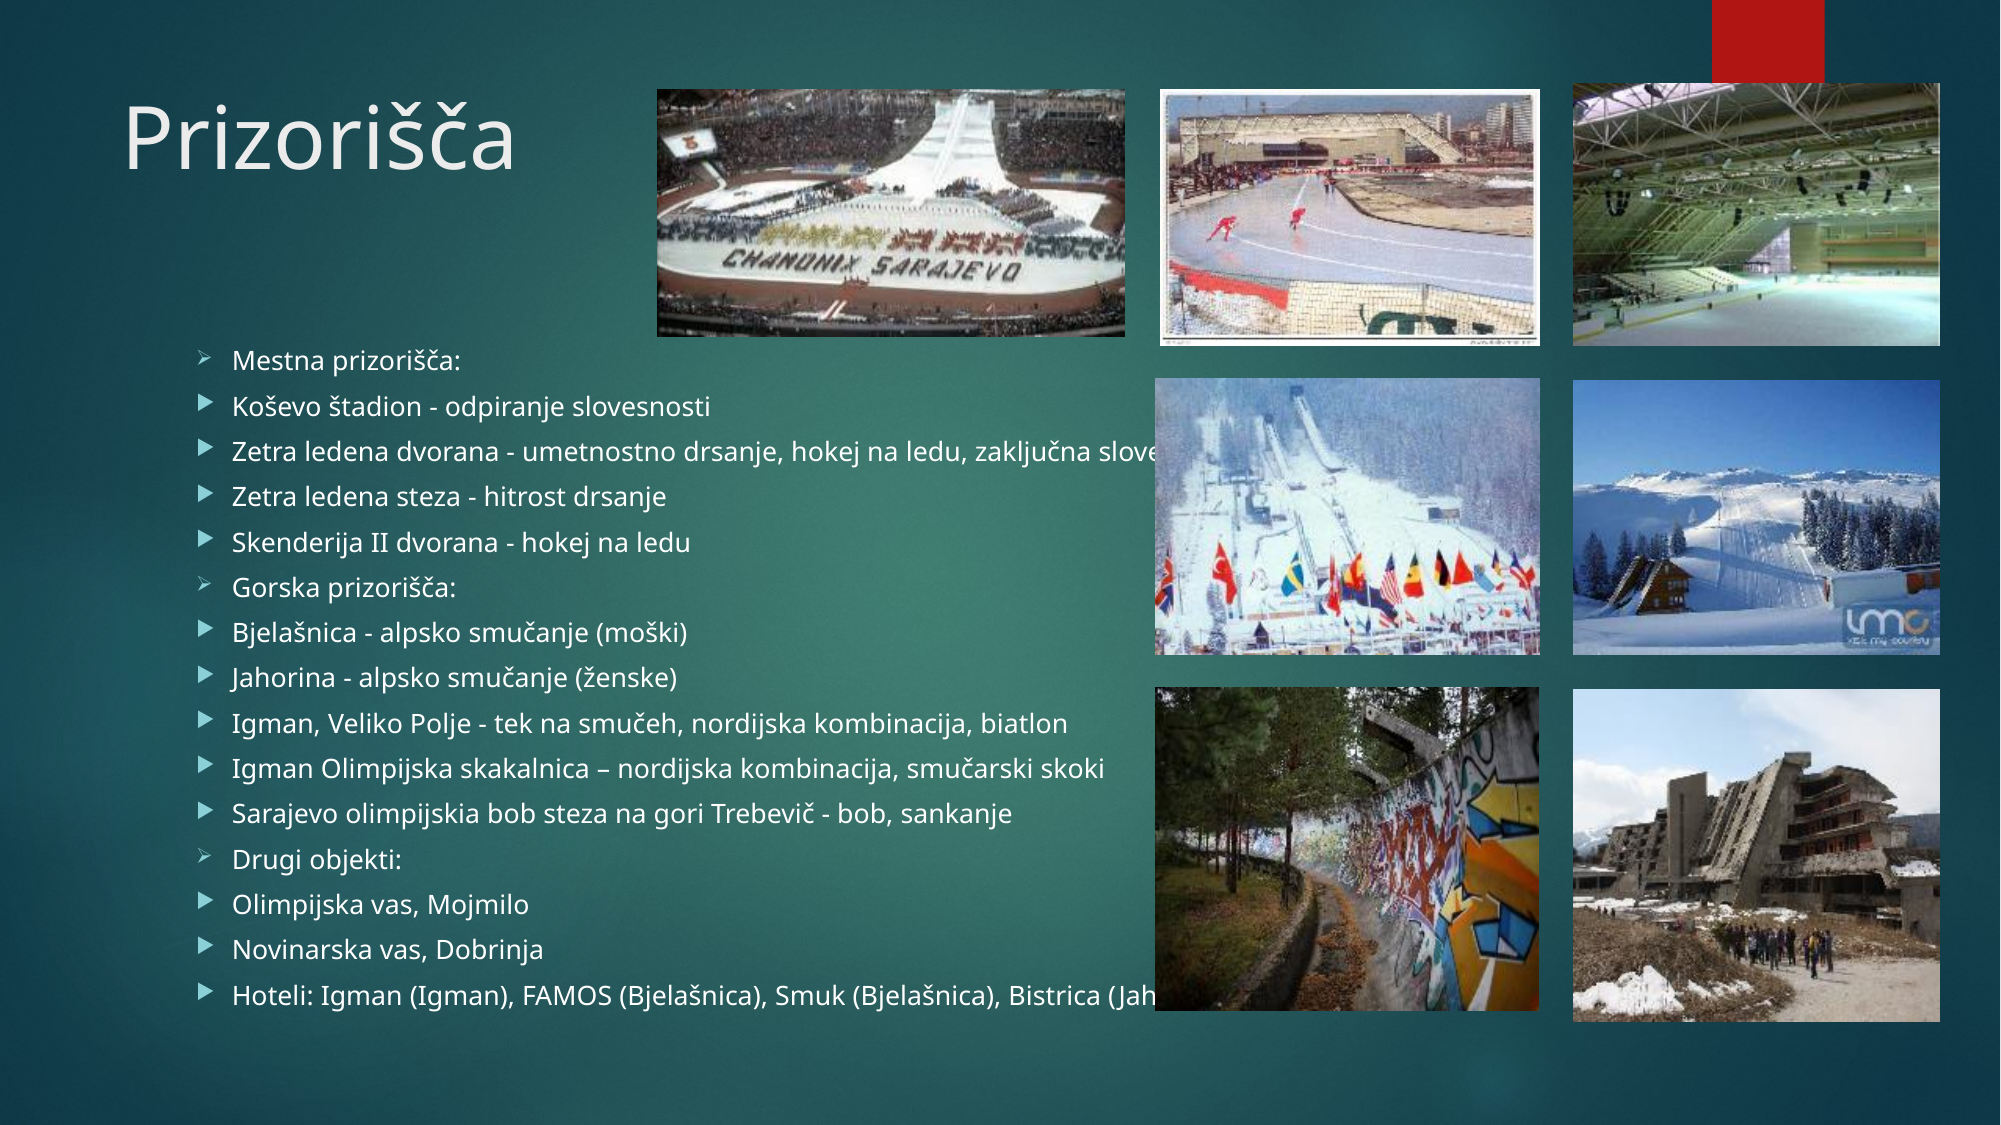

# Prizorišča
Mestna prizorišča:
Koševo štadion - odpiranje slovesnosti
Zetra ledena dvorana - umetnostno drsanje, hokej na ledu, zaključna slovesnost
Zetra ledena steza - hitrost drsanje
Skenderija II dvorana - hokej na ledu
Gorska prizorišča:
Bjelašnica - alpsko smučanje (moški)
Jahorina - alpsko smučanje (ženske)
Igman, Veliko Polje - tek na smučeh, nordijska kombinacija, biatlon
Igman Olimpijska skakalnica – nordijska kombinacija, smučarski skoki
Sarajevo olimpijskia bob steza na gori Trebevič - bob, sankanje
Drugi objekti:
Olimpijska vas, Mojmilo
Novinarska vas, Dobrinja
Hoteli: Igman (Igman), FAMOS (Bjelašnica), Smuk (Bjelašnica), Bistrica (Jahorina)